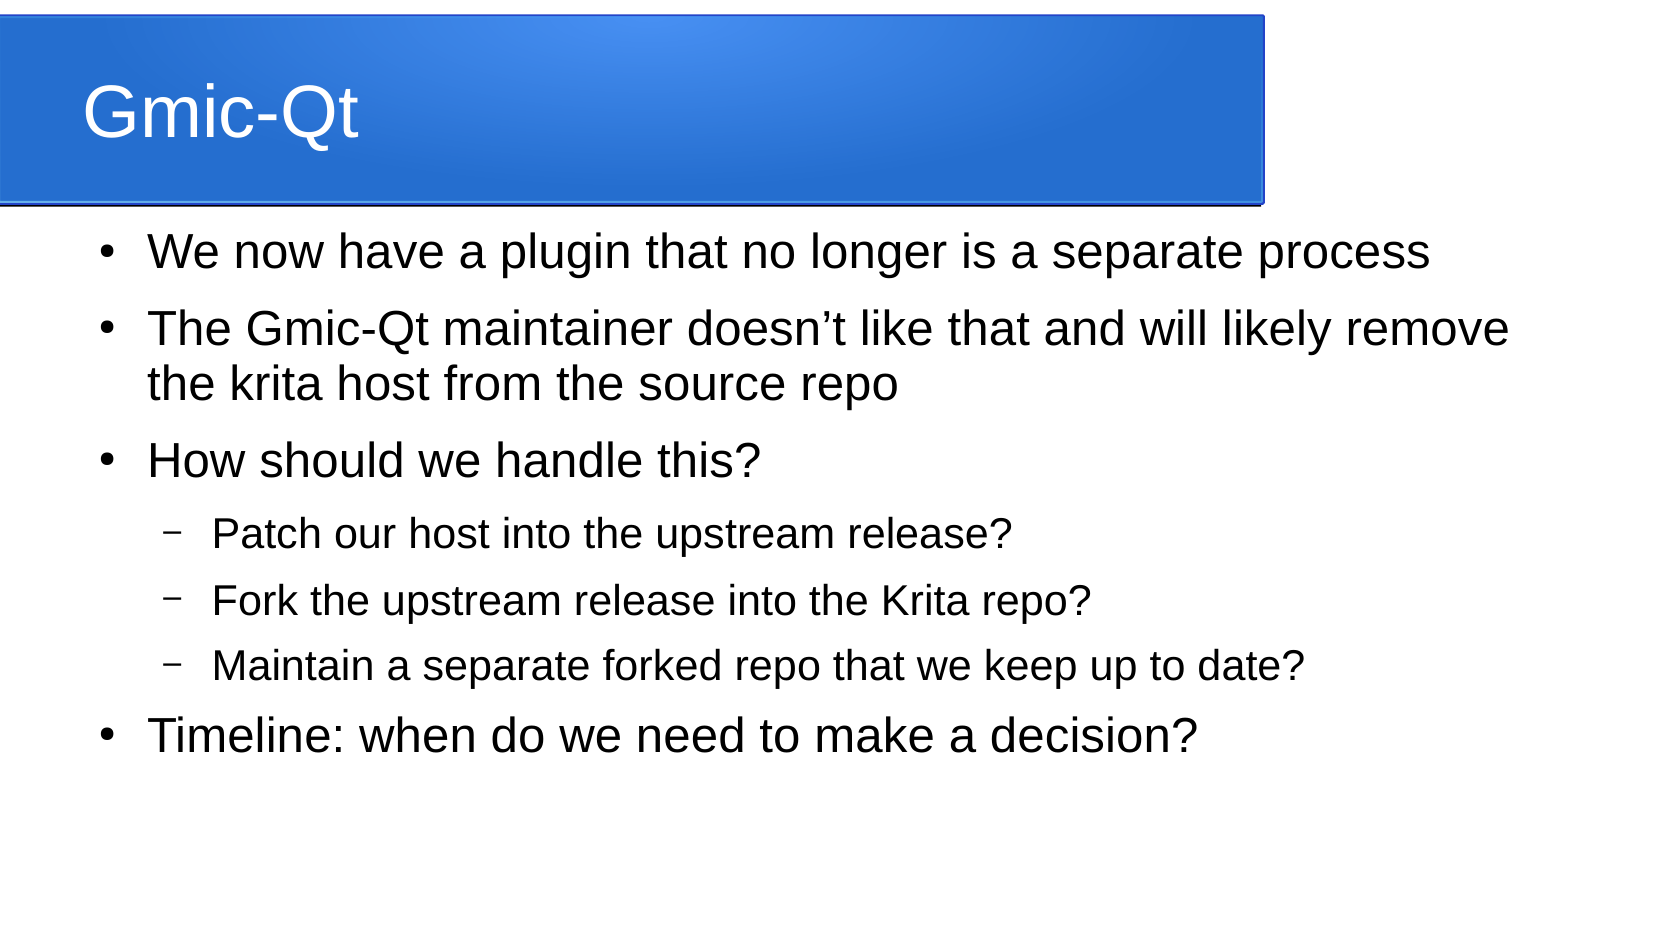

# Gmic-Qt
We now have a plugin that no longer is a separate process
The Gmic-Qt maintainer doesn’t like that and will likely remove the krita host from the source repo
How should we handle this?
Patch our host into the upstream release?
Fork the upstream release into the Krita repo?
Maintain a separate forked repo that we keep up to date?
Timeline: when do we need to make a decision?